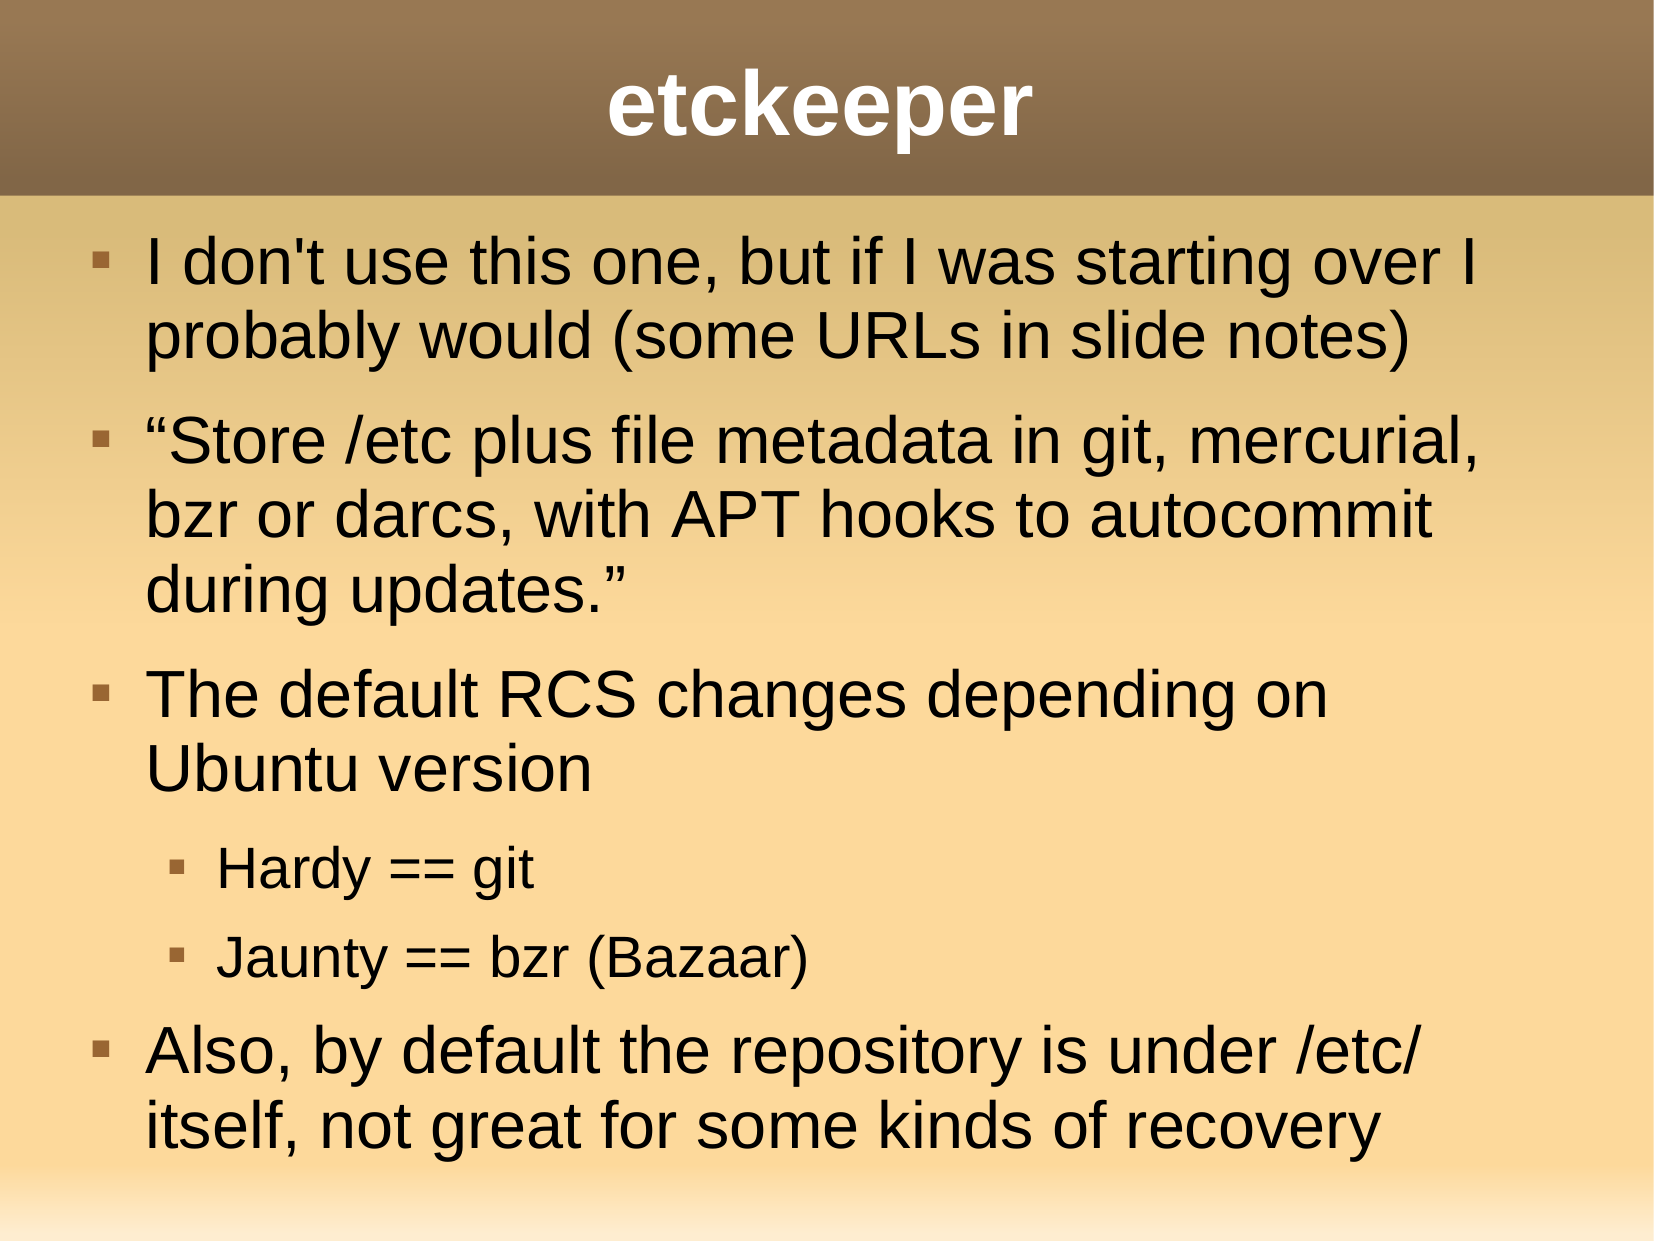

# etckeeper
I don't use this one, but if I was starting over I probably would (some URLs in slide notes)
“Store /etc plus file metadata in git, mercurial, bzr or darcs, with APT hooks to autocommit during updates.”
The default RCS changes depending on Ubuntu version
Hardy == git
Jaunty == bzr (Bazaar)
Also, by default the repository is under /etc/ itself, not great for some kinds of recovery